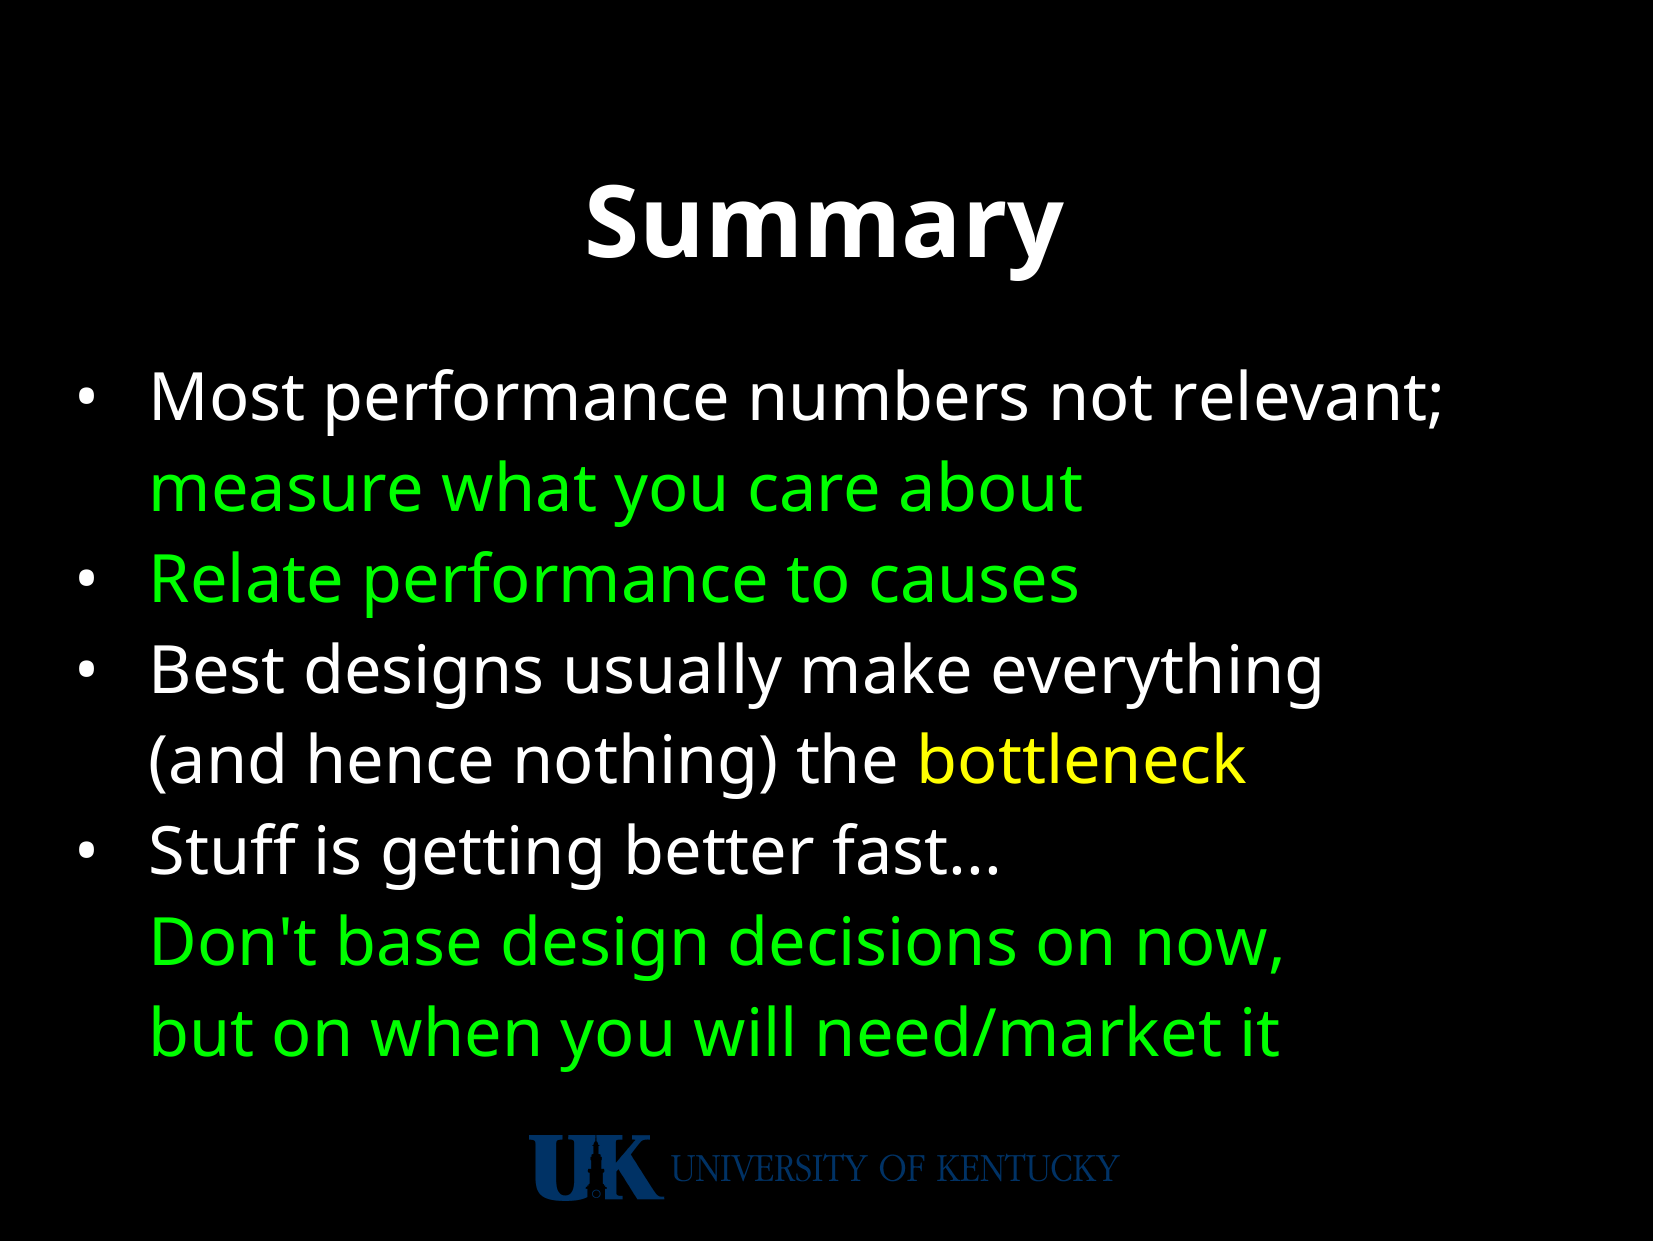

# Summary
•	Most performance numbers not relevant;
	measure what you care about
•	Relate performance to causes
•	Best designs usually make everything
	(and hence nothing) the bottleneck
•	Stuff is getting better fast...
	Don't base design decisions on now,
	but on when you will need/market it